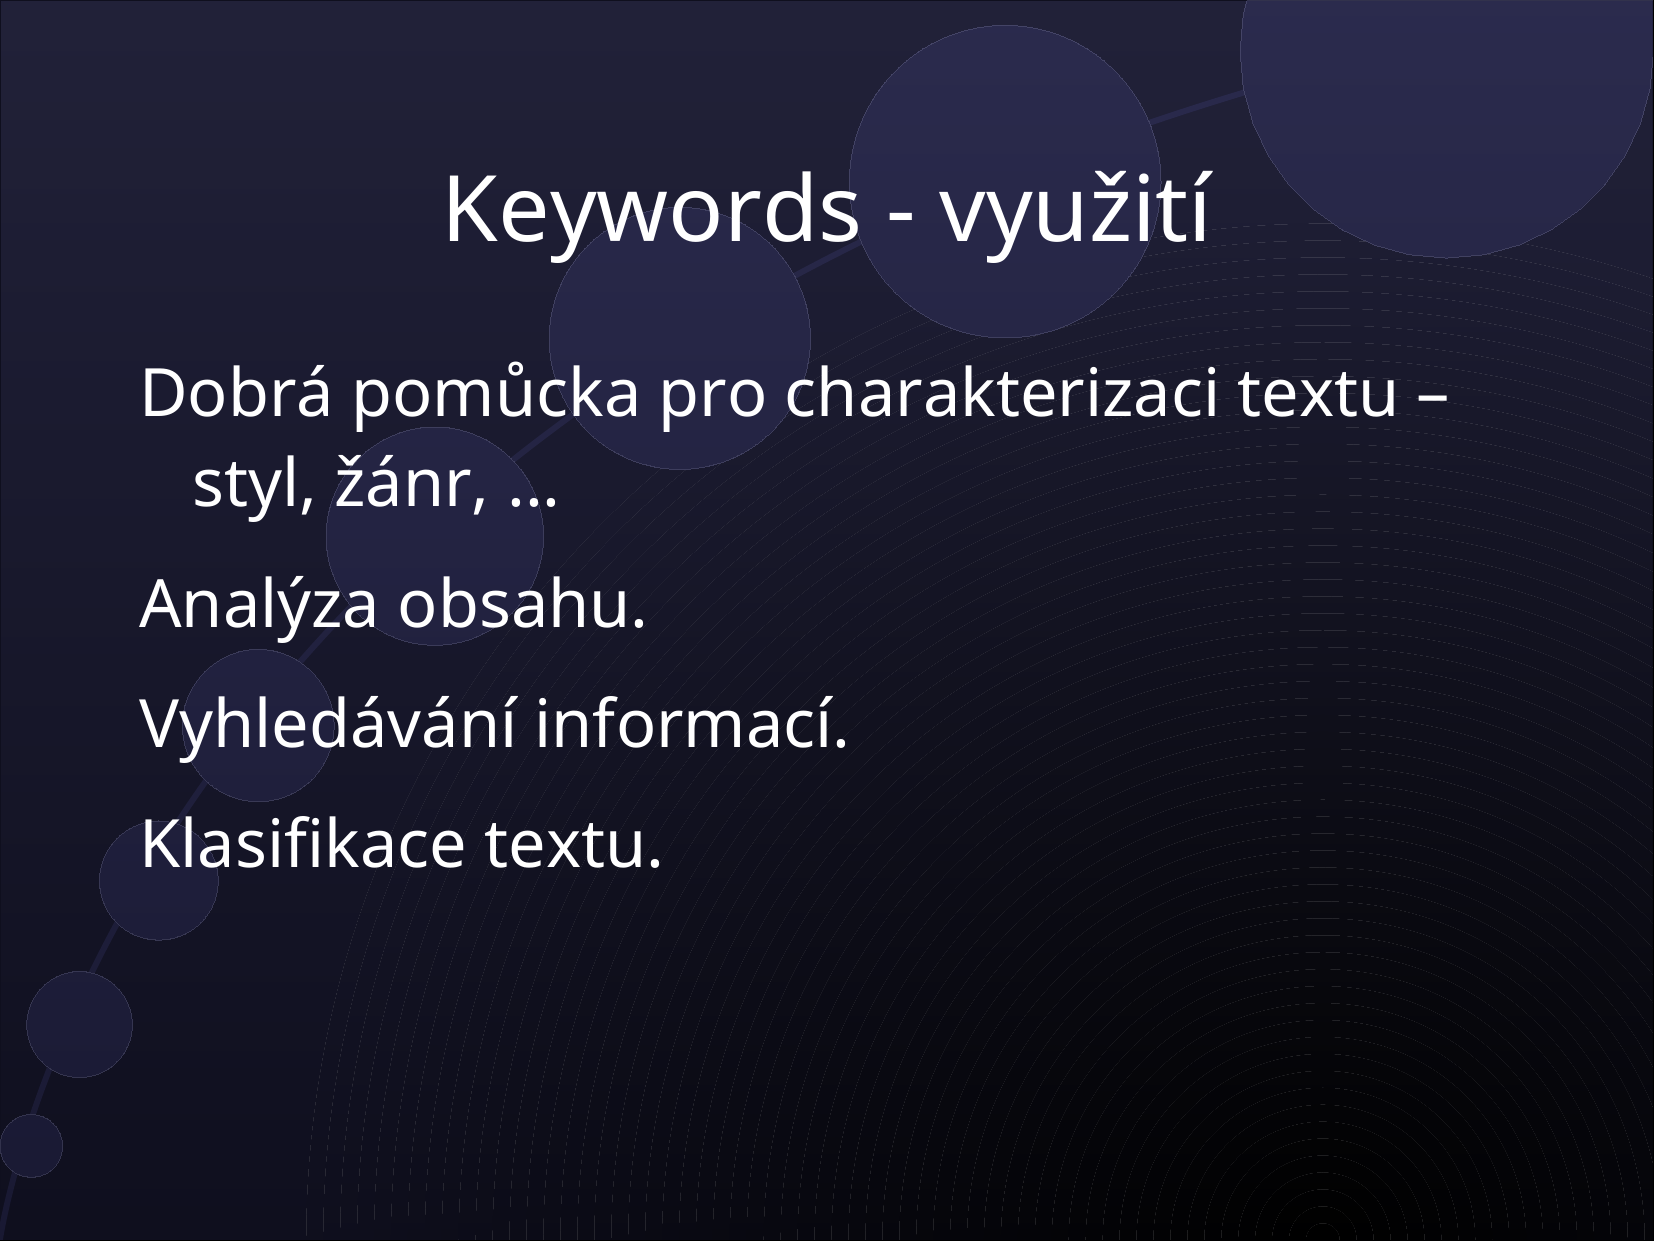

# Keywords - využití
Dobrá pomůcka pro charakterizaci textu – styl, žánr, ...
Analýza obsahu.
Vyhledávání informací.
Klasifikace textu.